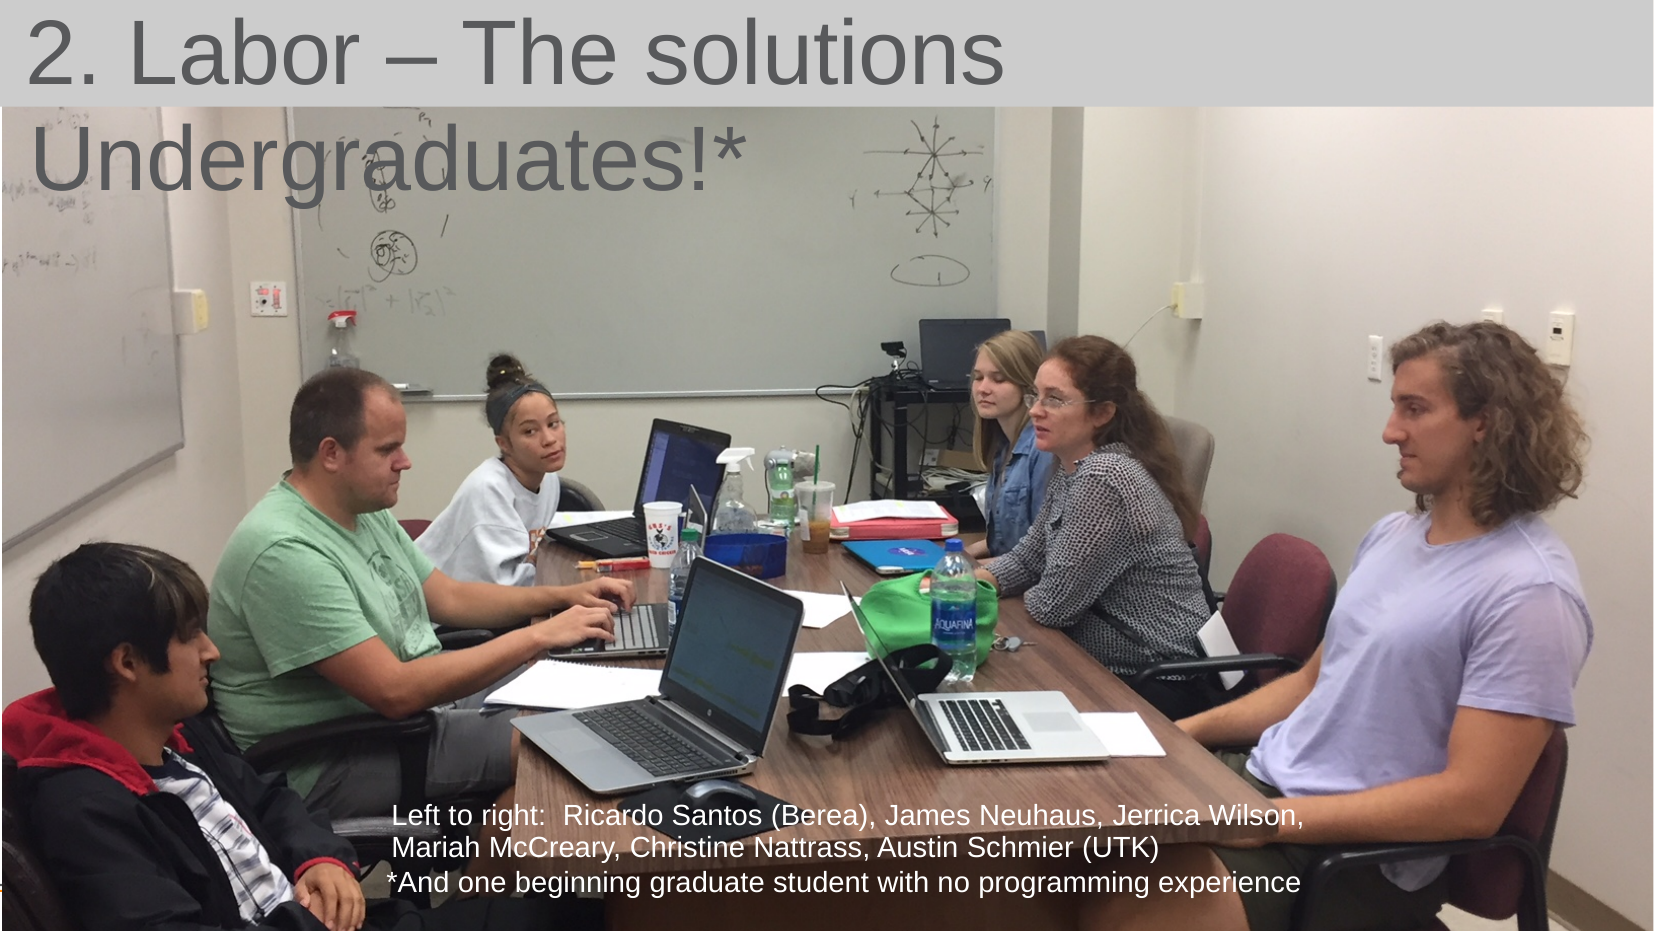

2. Labor – The solutions
# Undergraduates!*
Left to right: Ricardo Santos (Berea), James Neuhaus, Jerrica Wilson, Mariah McCreary, Christine Nattrass, Austin Schmier (UTK)
*And one beginning graduate student with no programming experience